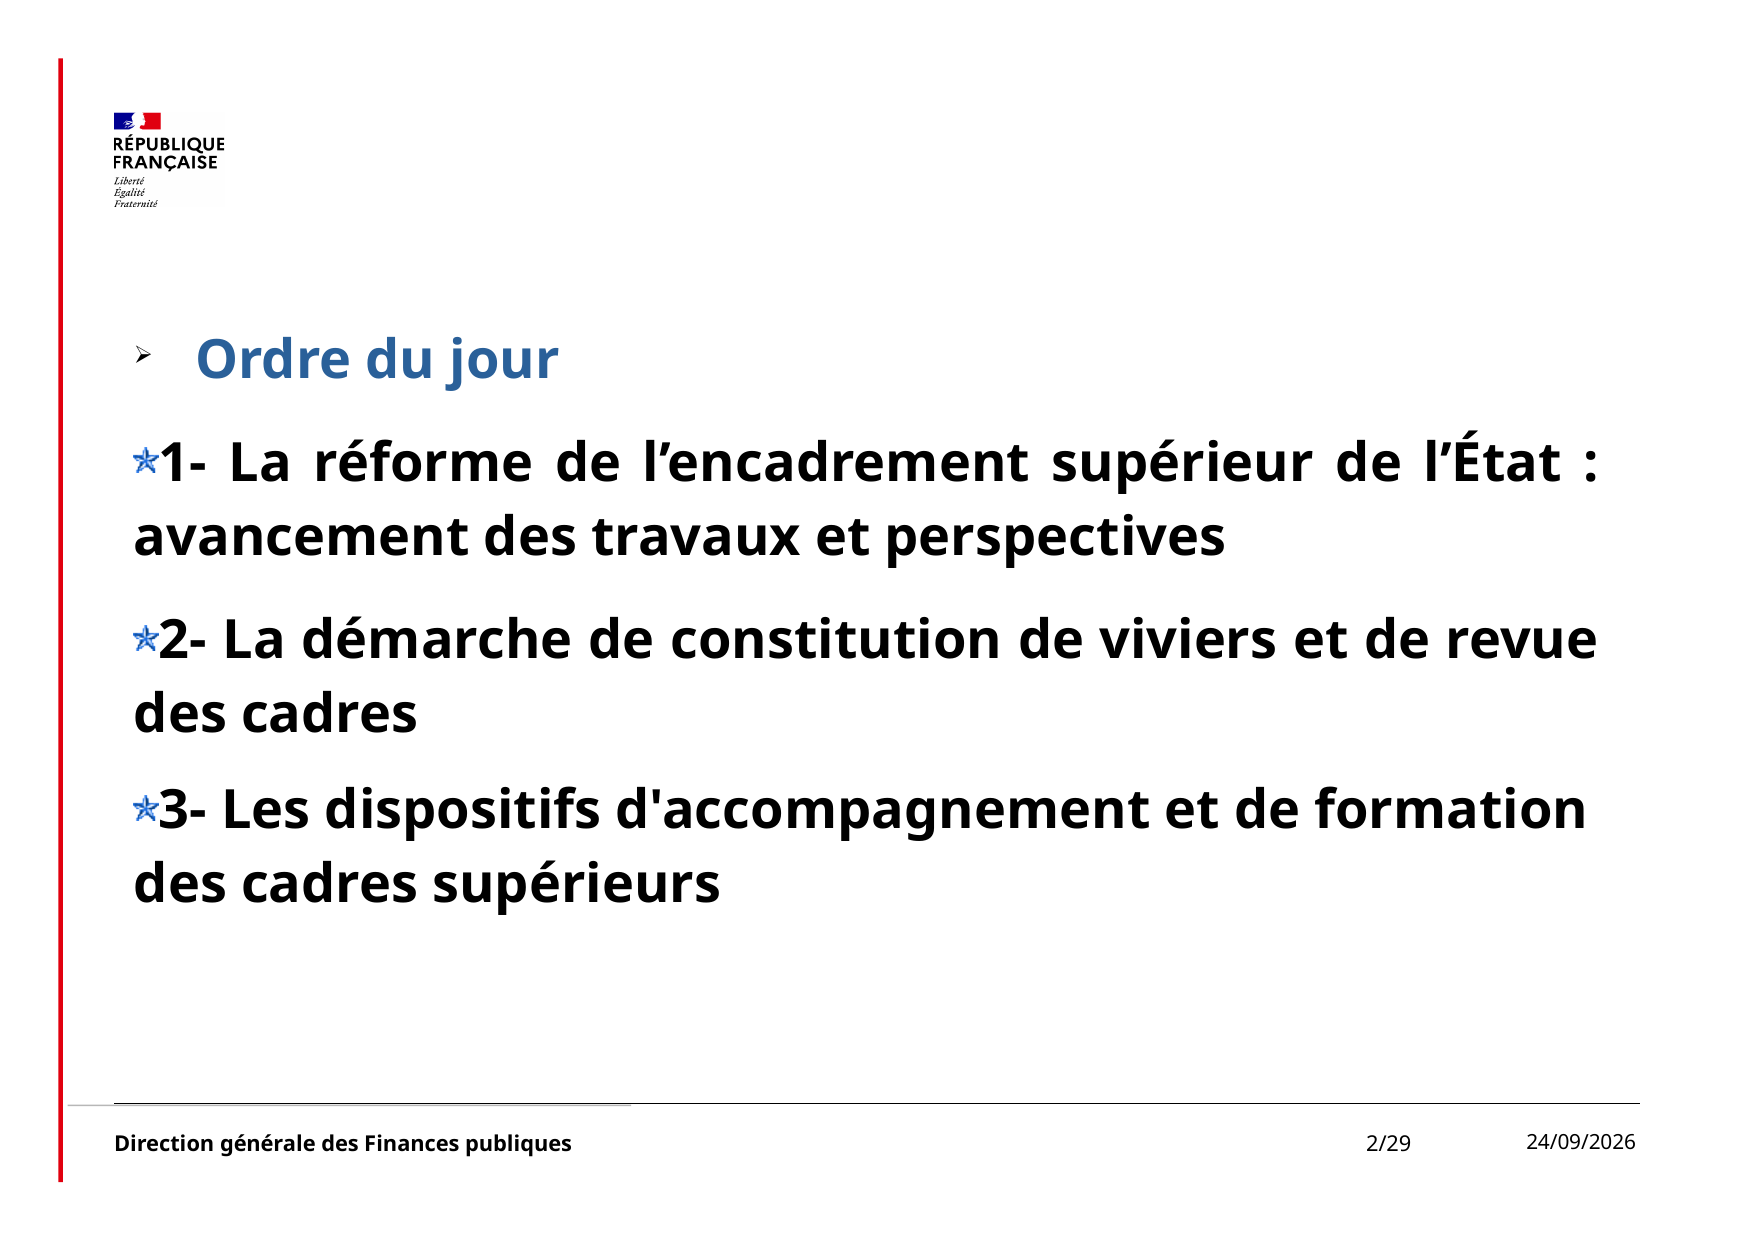

# Ordre du jour
1- La réforme de l’encadrement supérieur de l’État : avancement des travaux et perspectives
2- La démarche de constitution de viviers et de revue des cadres
3- Les dispositifs d'accompagnement et de formation des cadres supérieurs